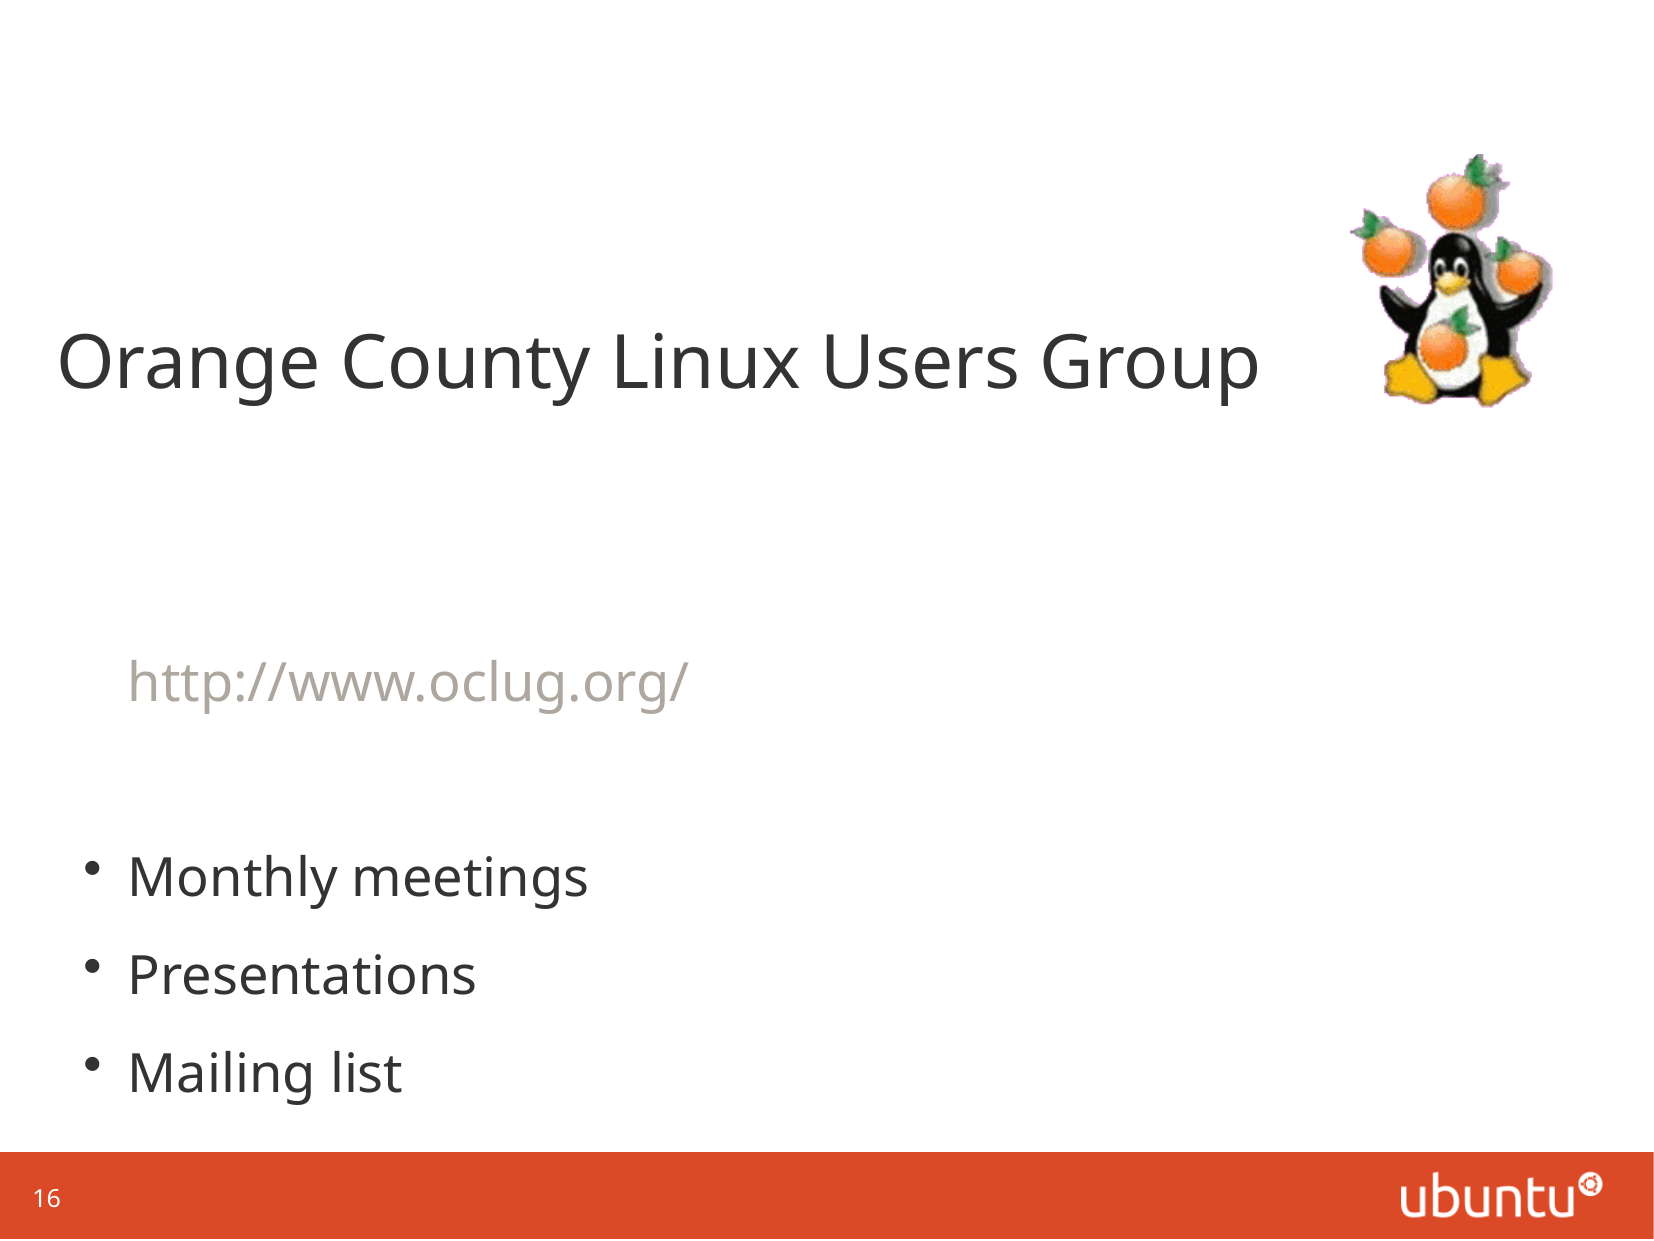

# Orange County Linux Users Group
http://www.oclug.org/
Monthly meetings
Presentations
Mailing list